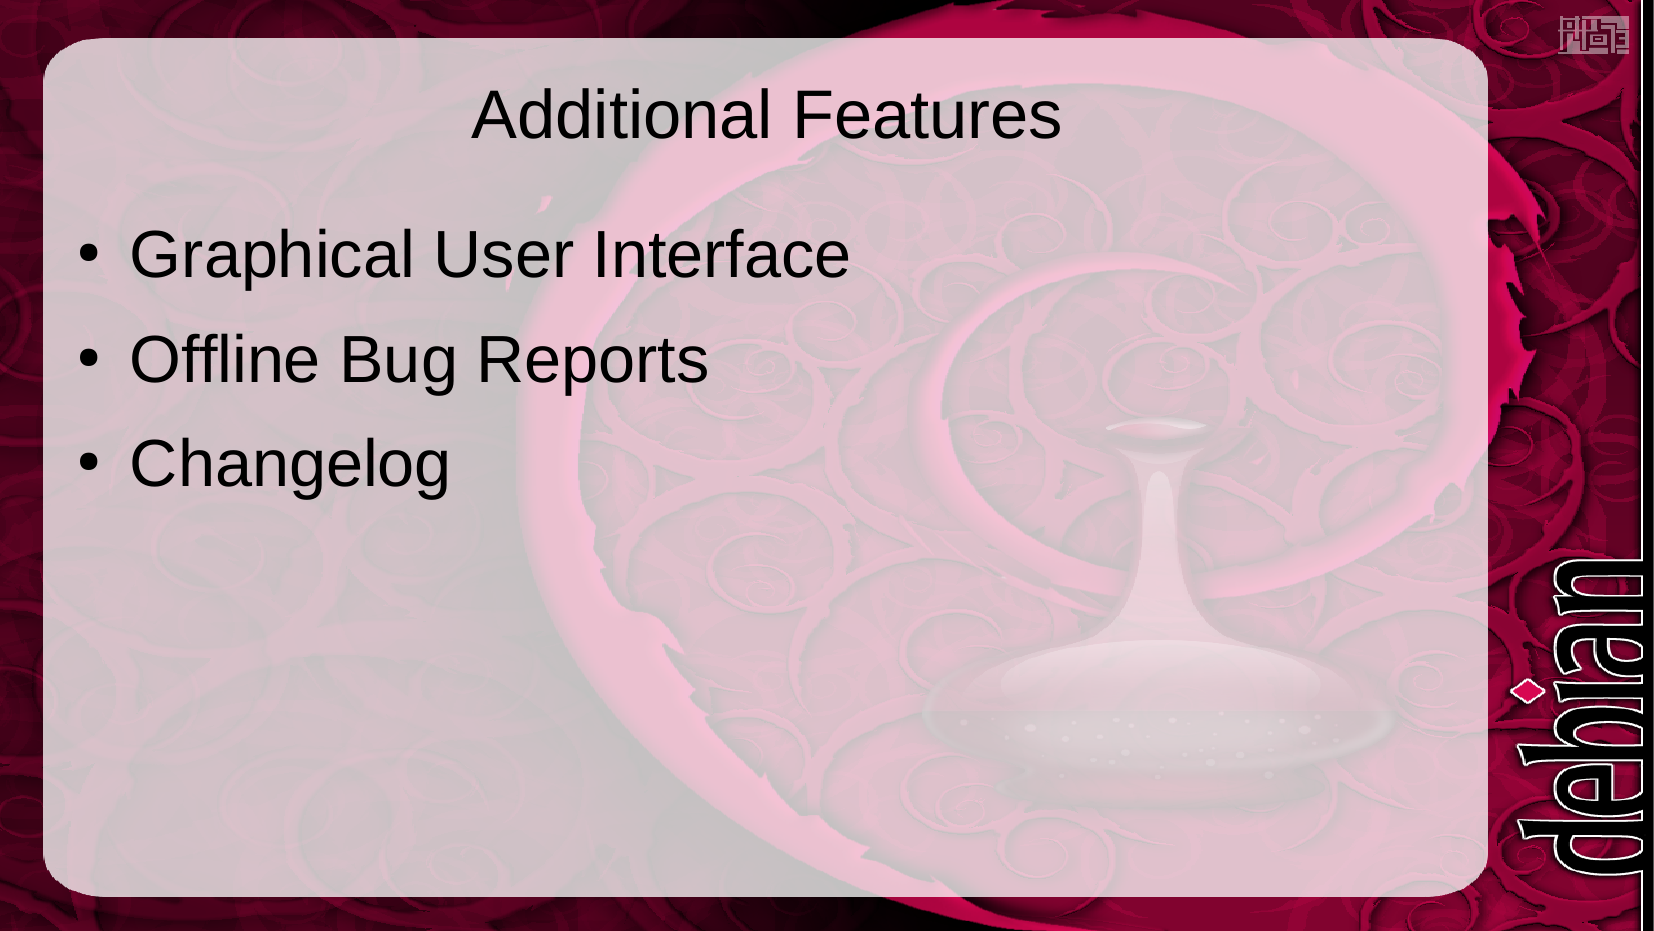

# Additional Features
Graphical User Interface
Offline Bug Reports
Changelog